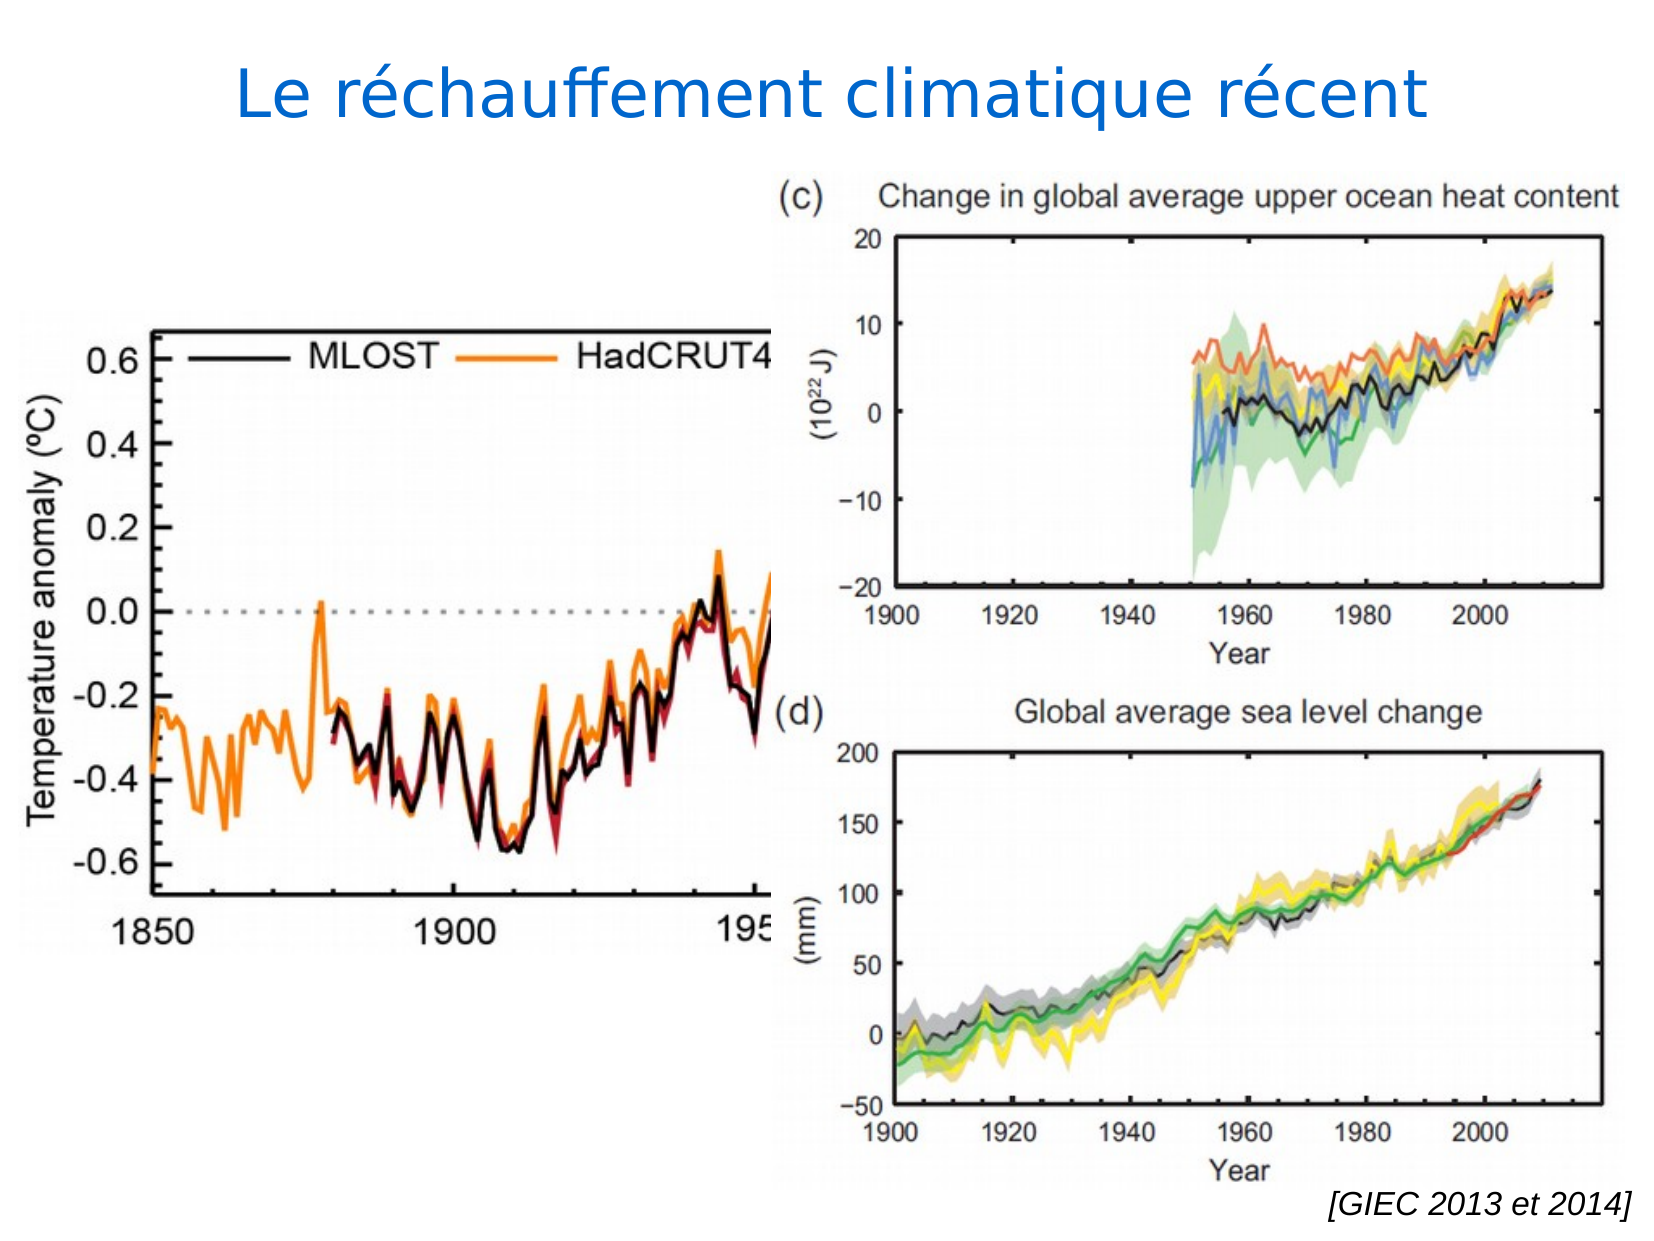

# Le réchauffement climatique récent
[GIEC 2013 et 2014]